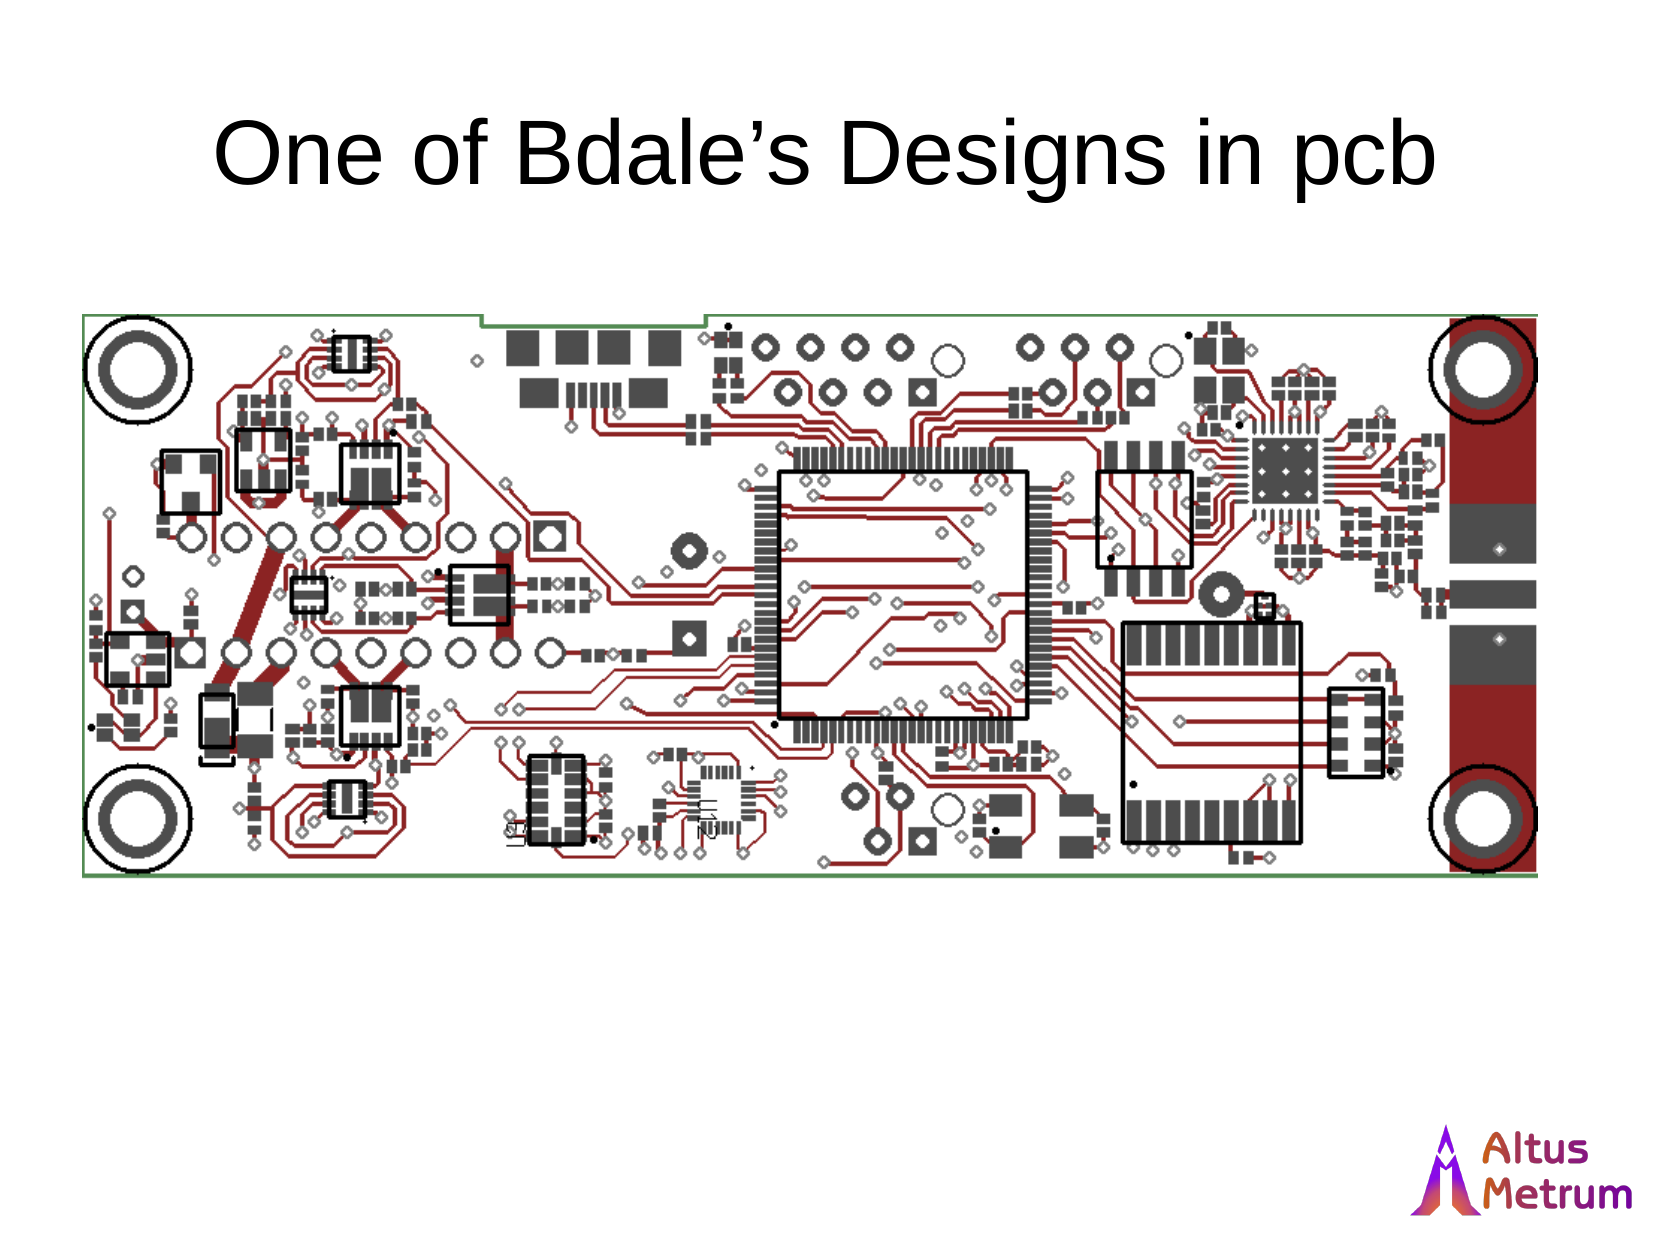

# One of Bdale’s Designs in pcb